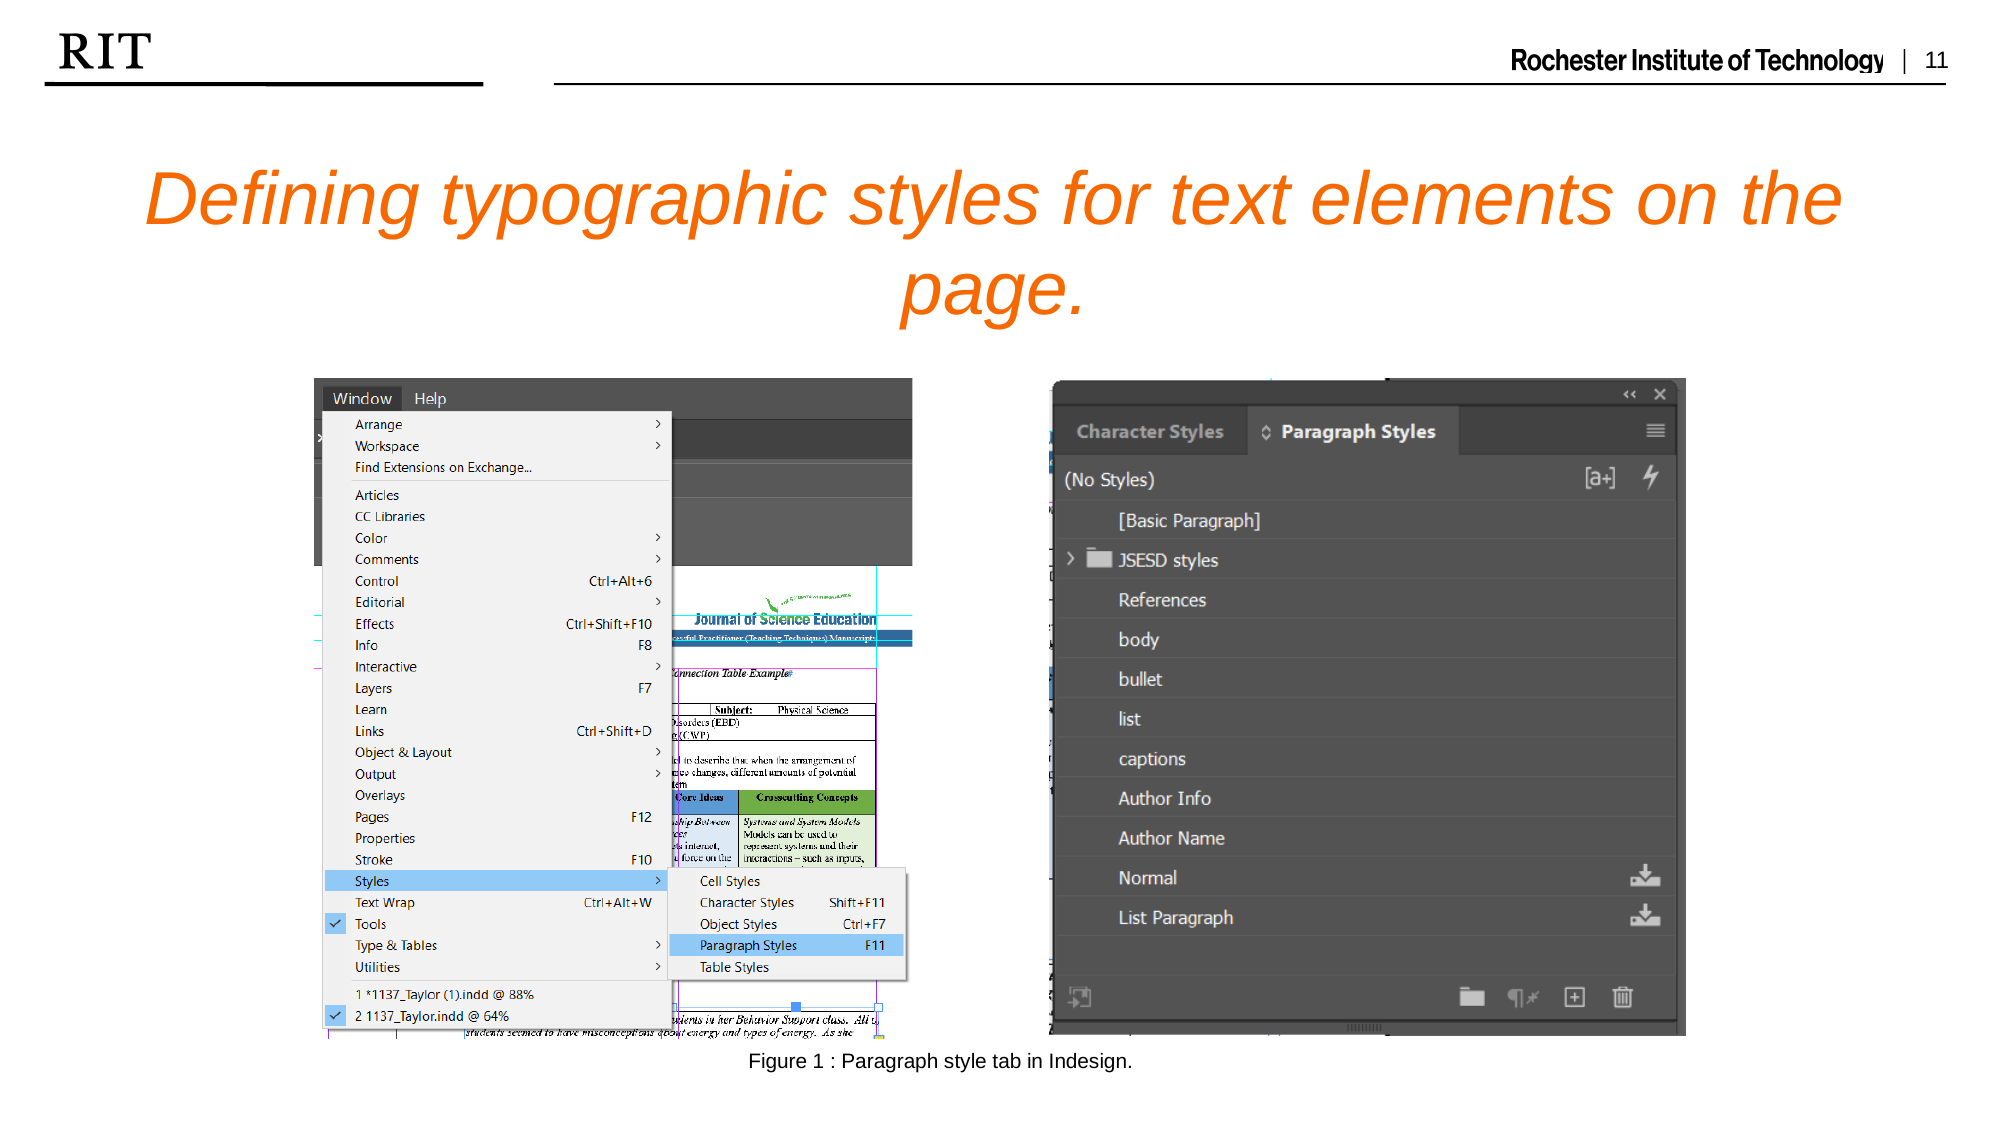

# Defining typographic styles for text elements on the page.
Figure 1 : Paragraph style tab in Indesign.